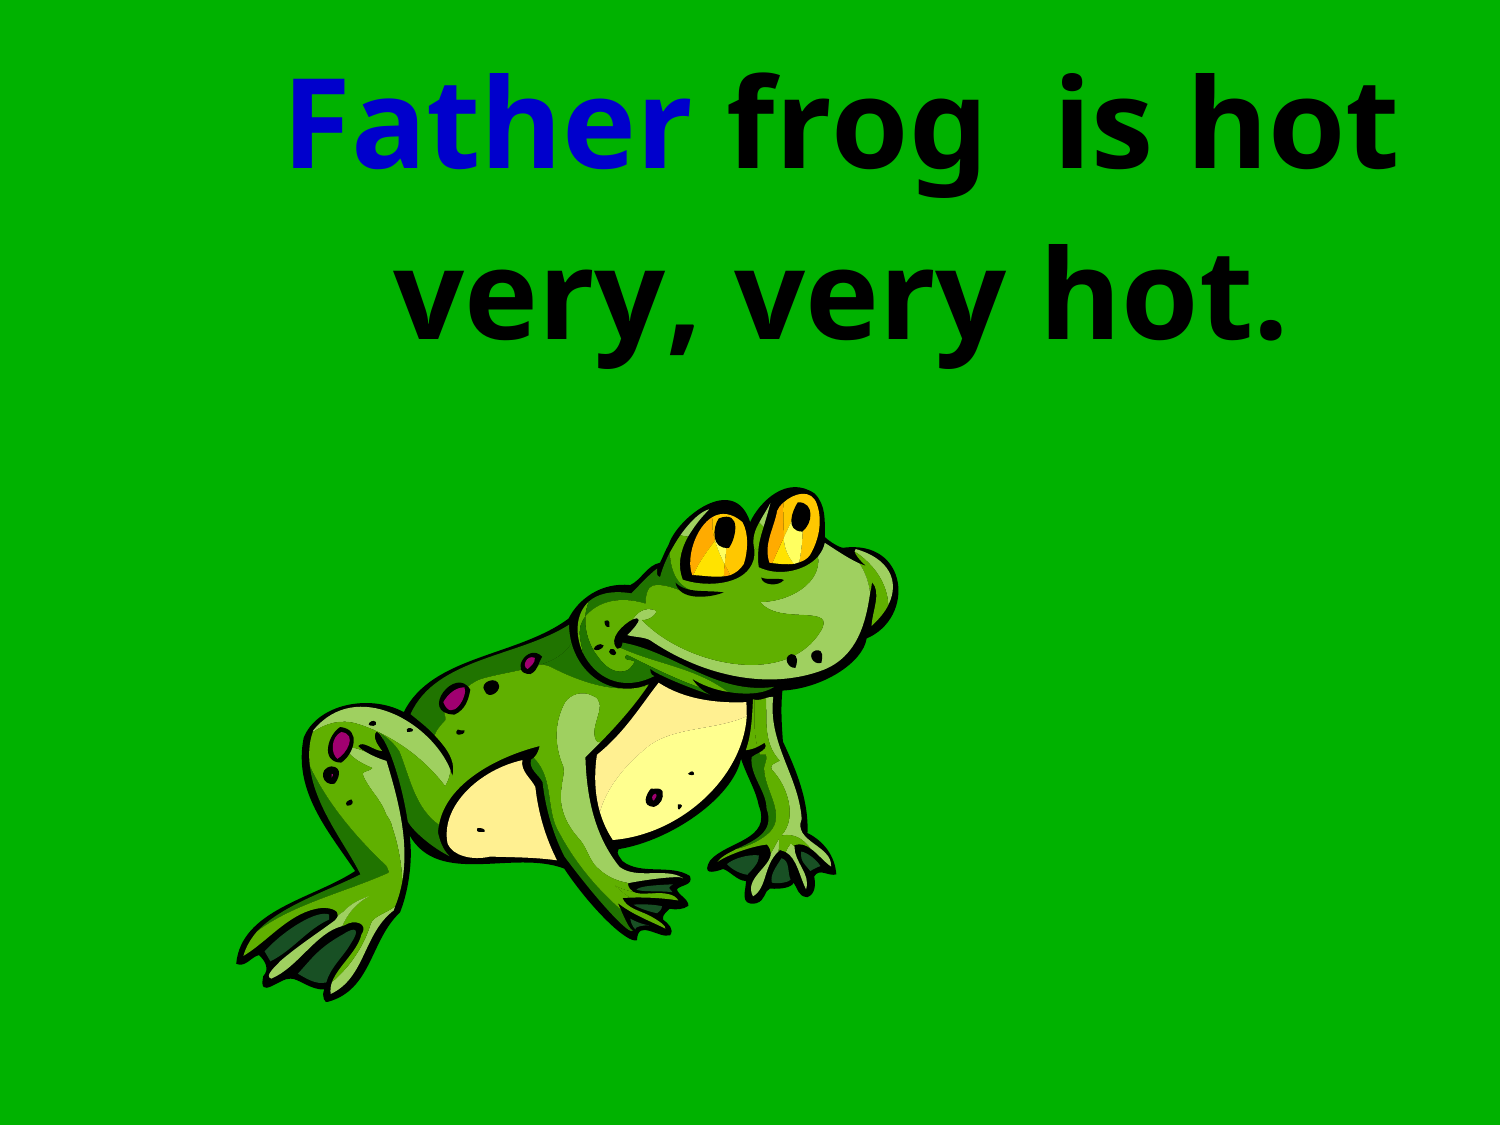

Father frog is hot very, very hot.
#